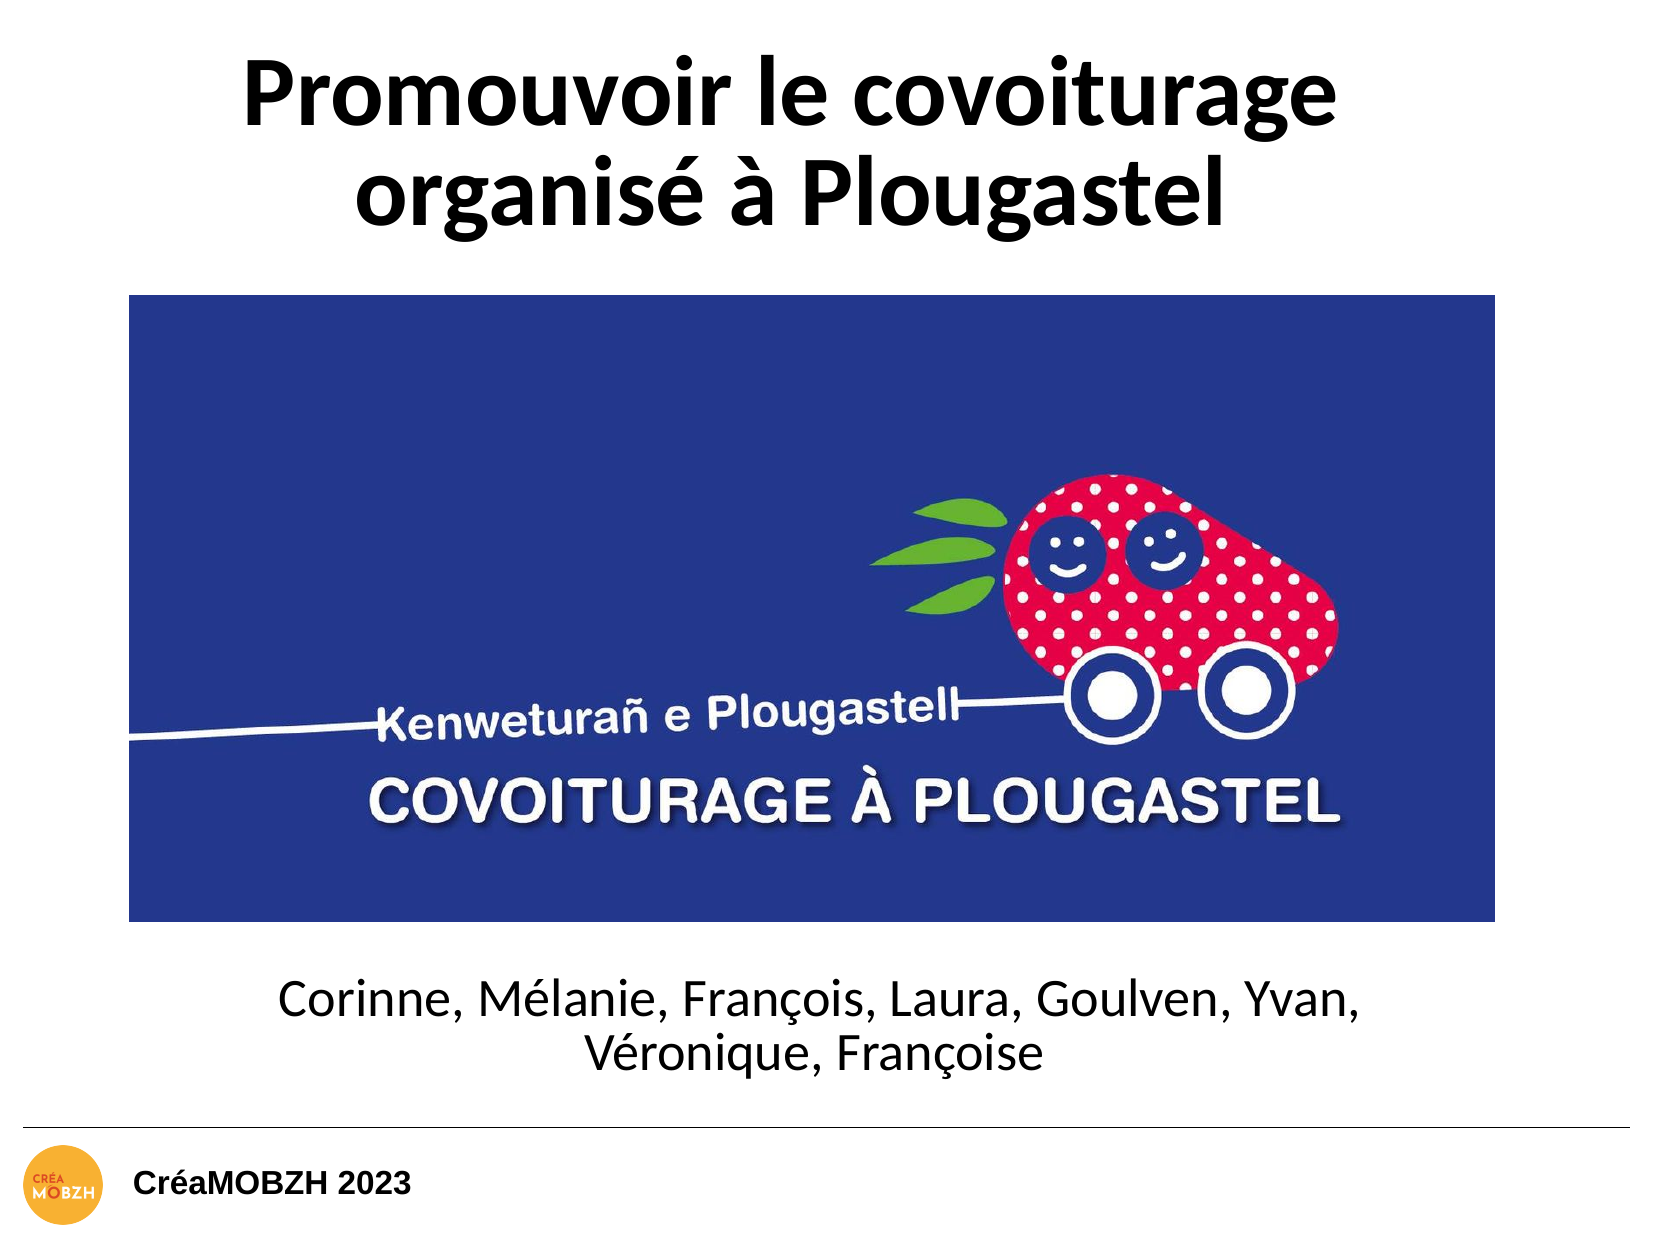

# Promouvoir le covoiturage organisé à Plougastel
Corinne, Mélanie, François, Laura, Goulven, Yvan, Véronique, Françoise
CréaMOBZH 2023